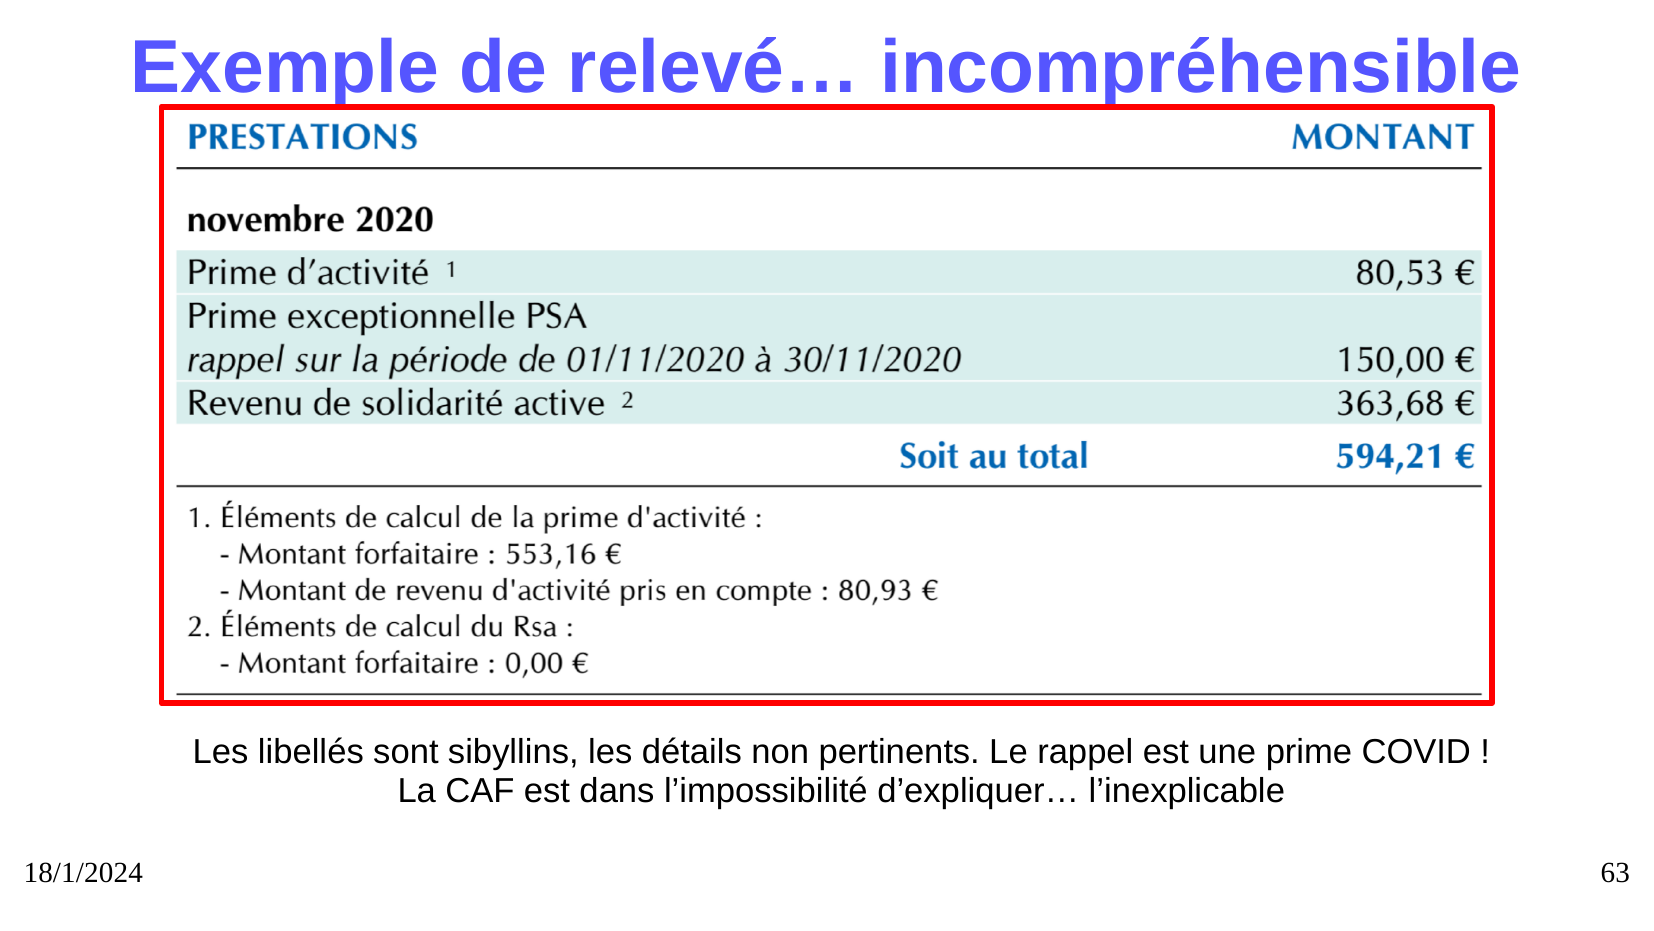

# Exemple de relevé… incompréhensible
Les libellés sont sibyllins, les détails non pertinents. Le rappel est une prime COVID !
La CAF est dans l’impossibilité d’expliquer… l’inexplicable
18/1/2024
63